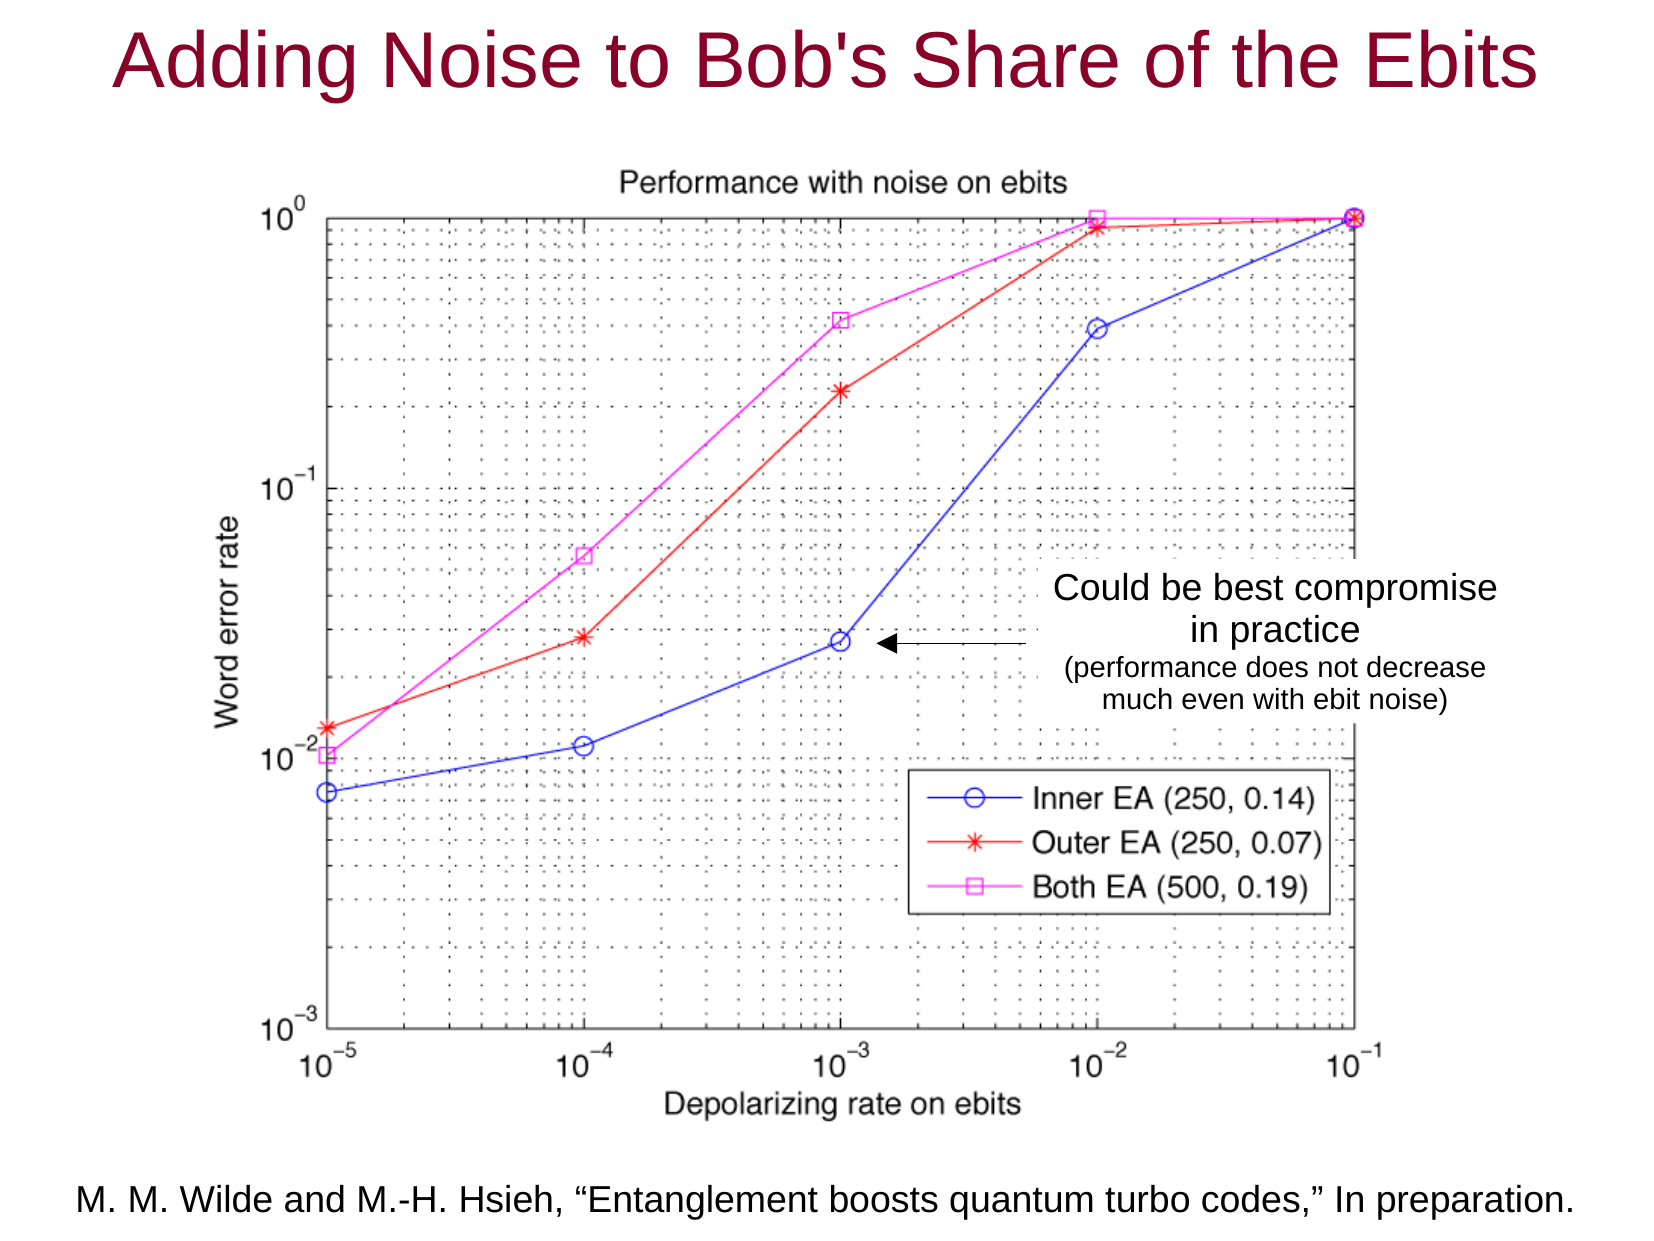

# Adding Noise to Bob's Share of the Ebits
Could be best compromise
in practice
(performance does not decrease
much even with ebit noise)
M. M. Wilde and M.-H. Hsieh, “Entanglement boosts quantum turbo codes,” In preparation.